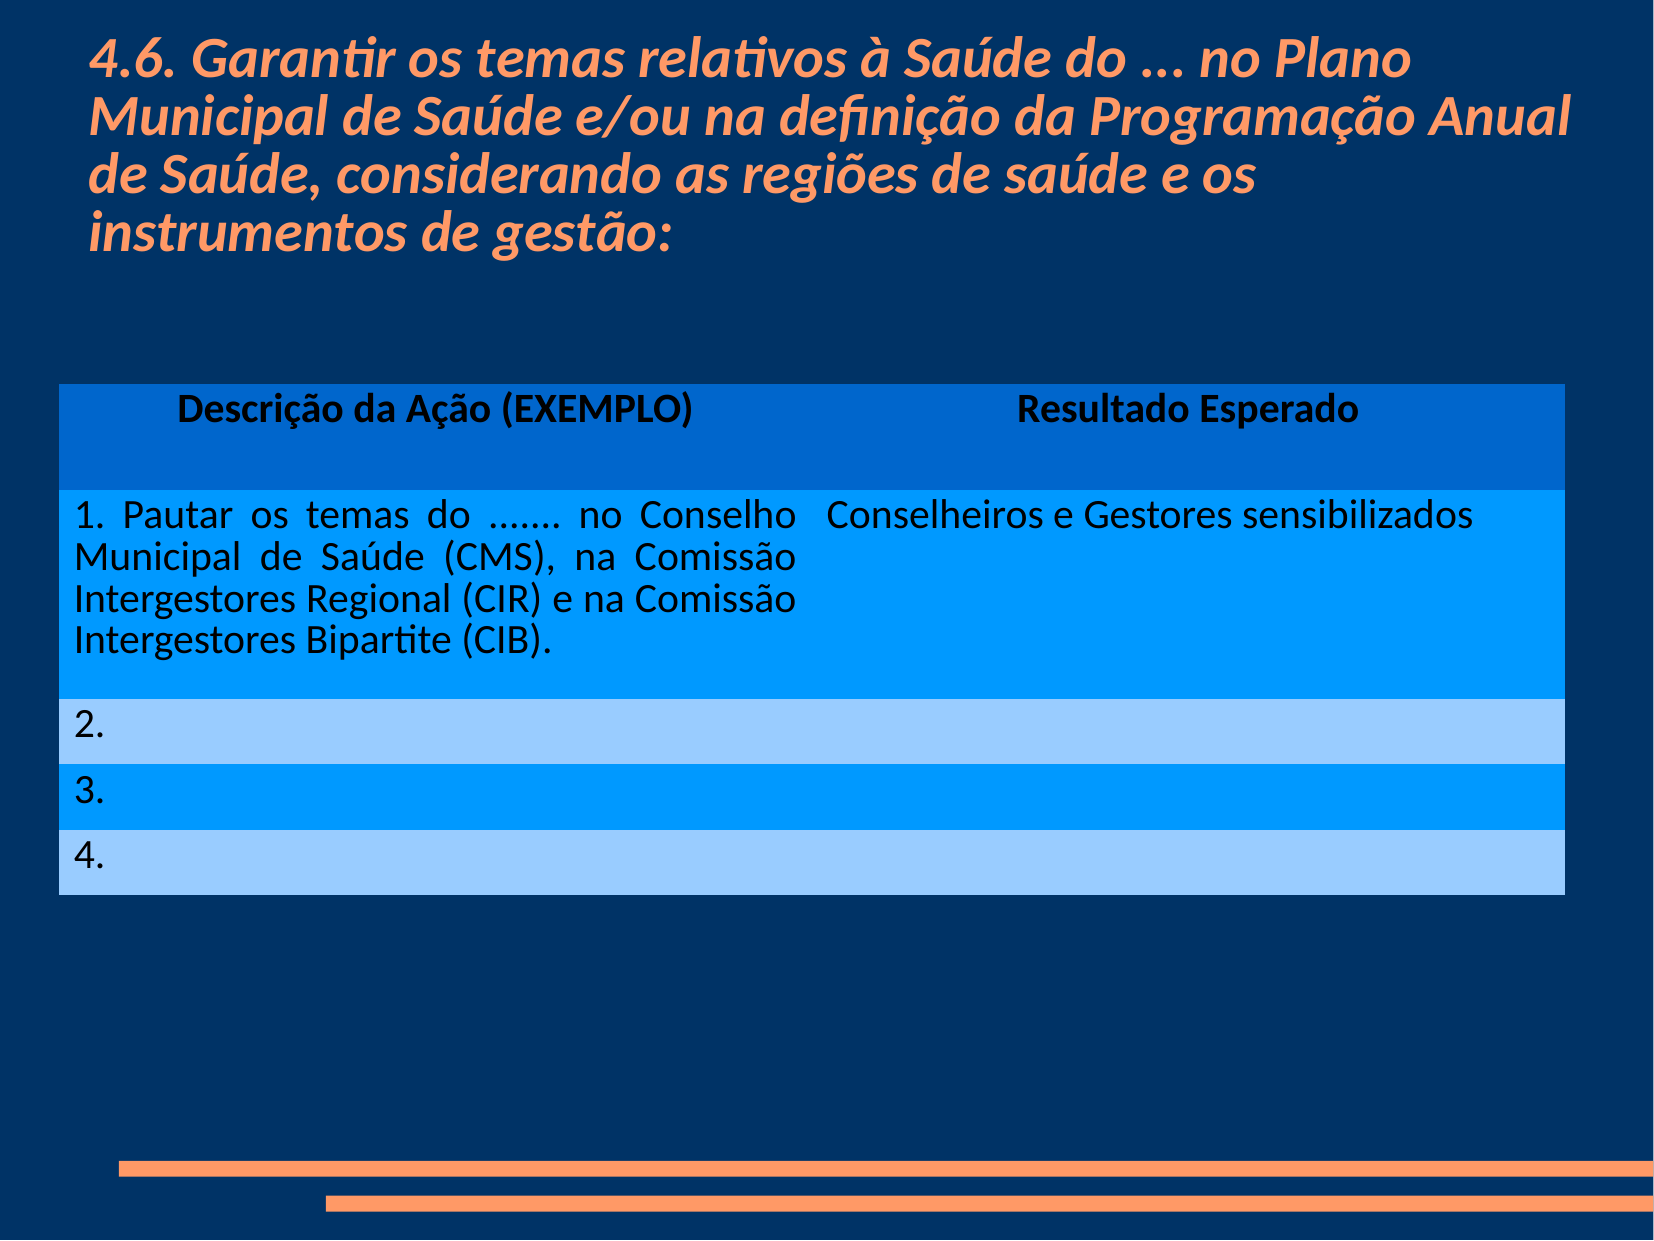

# 4.6. Garantir os temas relativos à Saúde do ... no Plano Municipal de Saúde e/ou na definição da Programação Anual de Saúde, considerando as regiões de saúde e os instrumentos de gestão:
| Descrição da Ação (EXEMPLO) | Resultado Esperado |
| --- | --- |
| 1. Pautar os temas do ....... no Conselho Municipal de Saúde (CMS), na Comissão Intergestores Regional (CIR) e na Comissão Intergestores Bipartite (CIB). | Conselheiros e Gestores sensibilizados |
| 2. | |
| 3. | |
| 4. | |